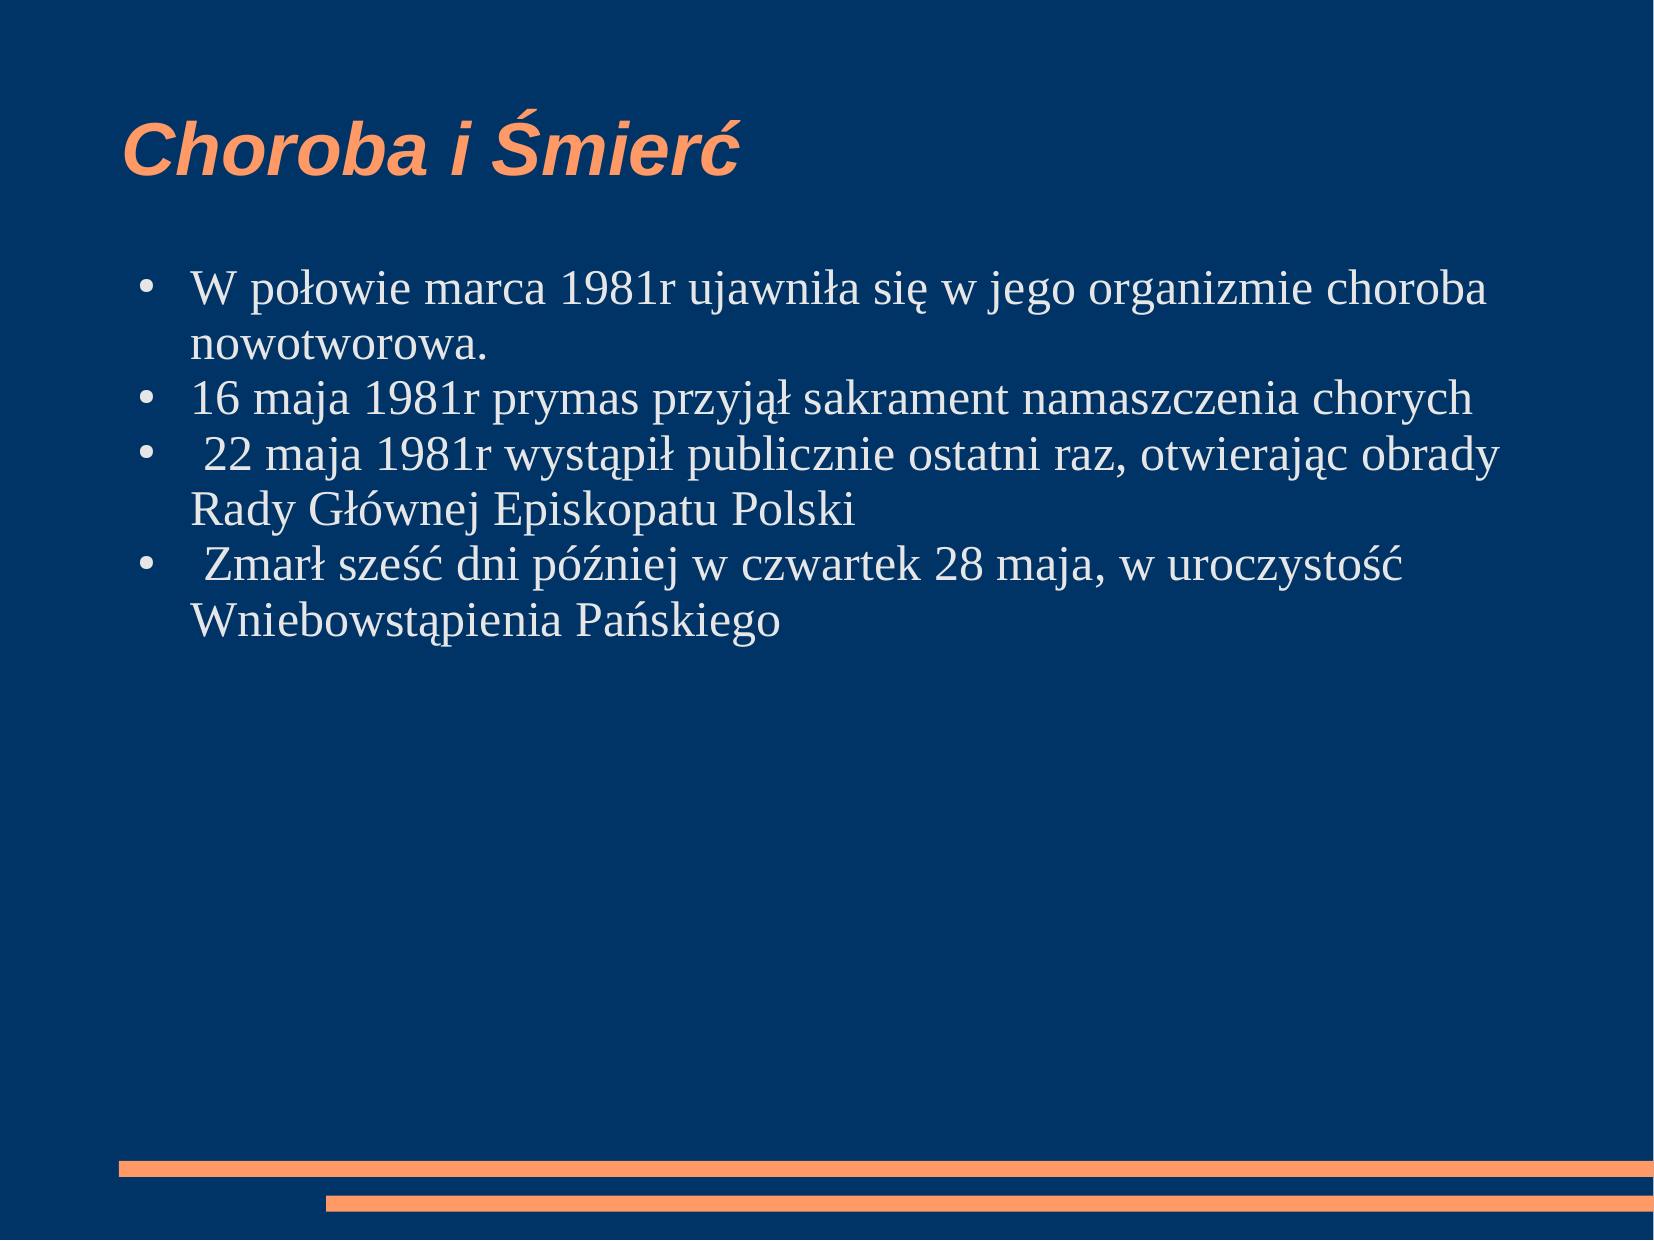

# Choroba i Śmierć
W połowie marca 1981r ujawniła się w jego organizmie choroba nowotworowa.
16 maja 1981r prymas przyjął sakrament namaszczenia chorych
 22 maja 1981r wystąpił publicznie ostatni raz, otwierając obrady Rady Głównej Episkopatu Polski
 Zmarł sześć dni później w czwartek 28 maja, w uroczystość Wniebowstąpienia Pańskiego